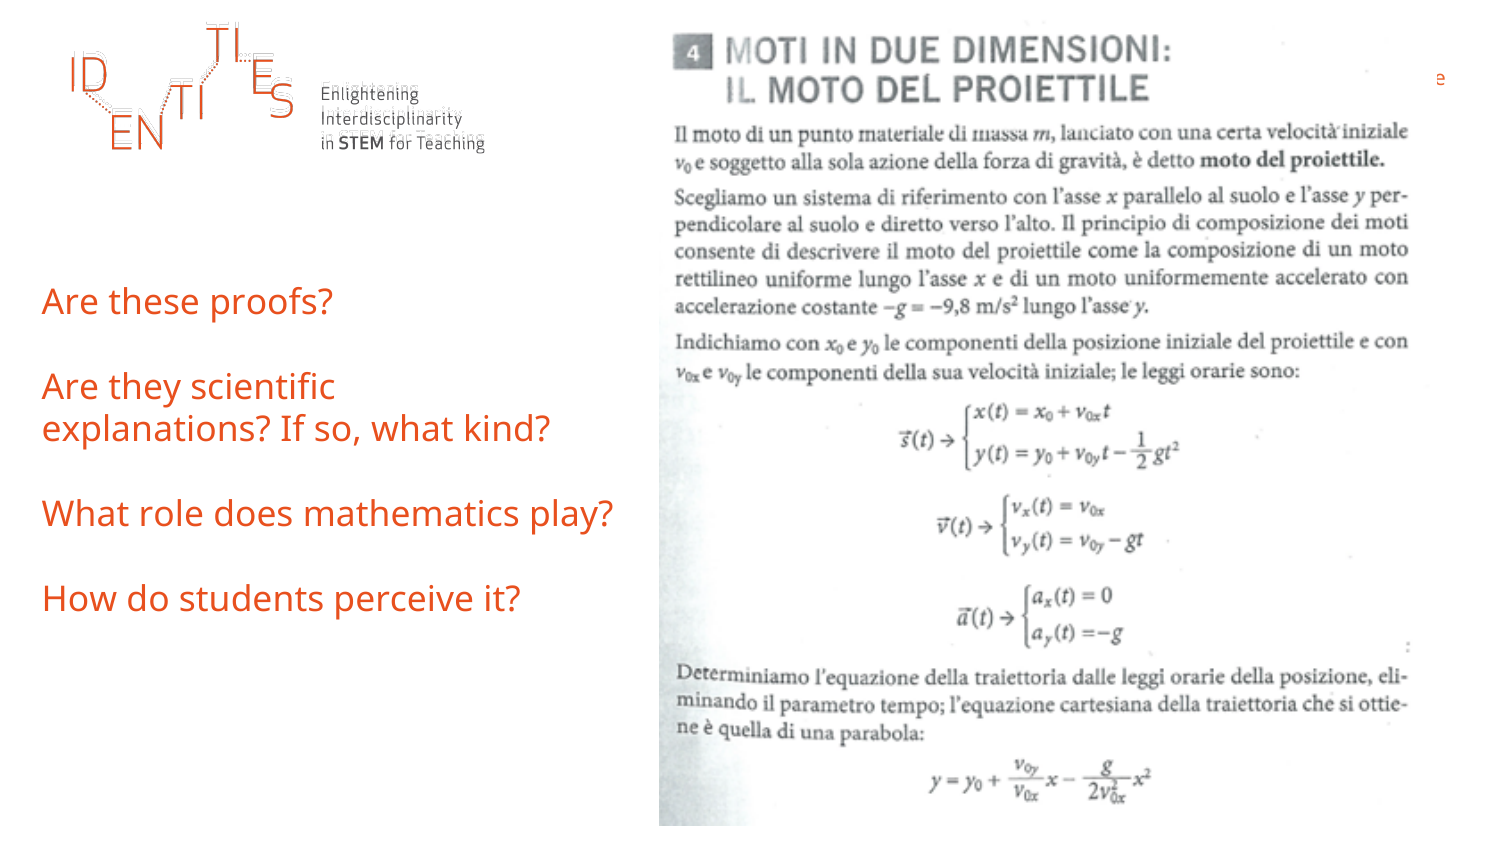

Matematica e fisica: riflessioni a partire dal moto parabolico
Are these proofs?
Are they scientific explanations? If so, what kind?
What role does mathematics play?
How do students perceive it?